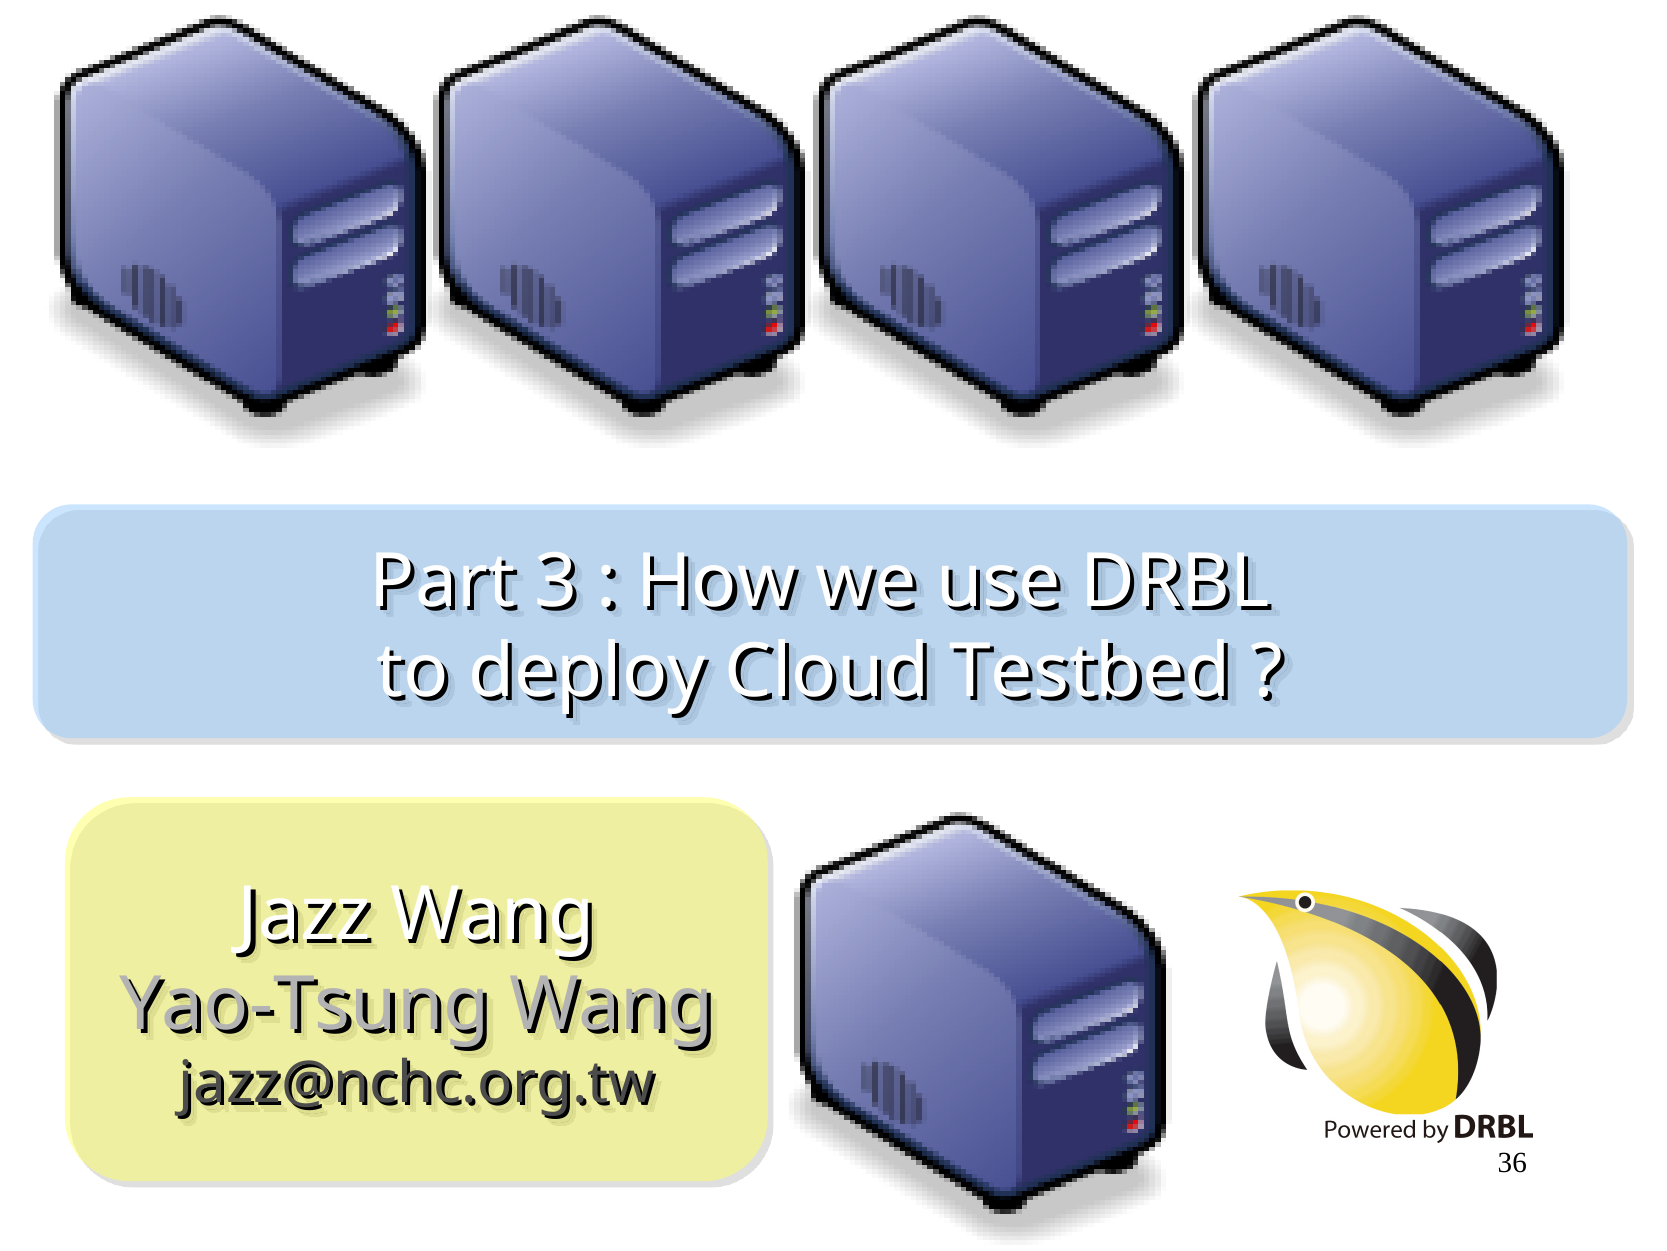

Part 3 : How we use DRBL
to deploy Cloud Testbed ?
Jazz Wang
Yao-Tsung Wang
jazz@nchc.org.tw
36